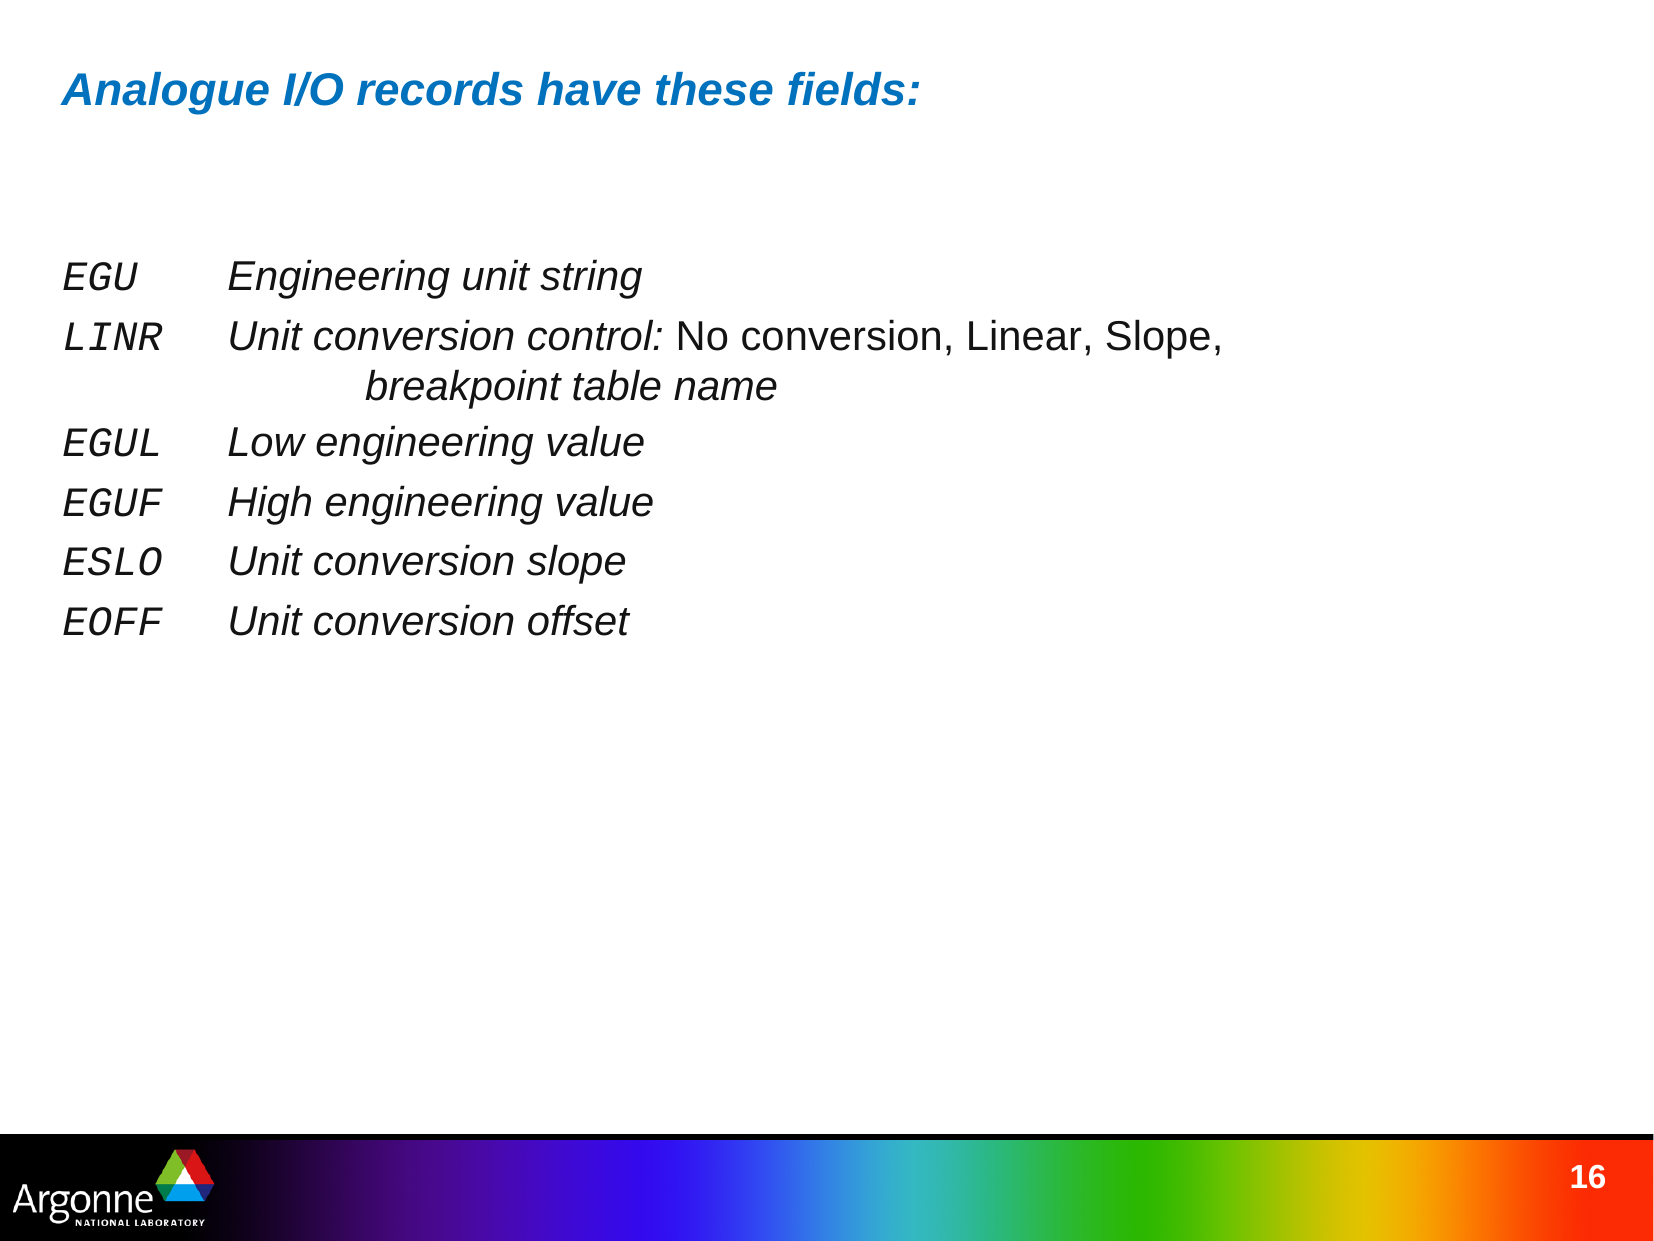

# Analogue I/O records have these fields:
EGU 	Engineering unit string
LINR	Unit conversion control: No conversion, Linear, Slope,
 breakpoint table name
EGUL	Low engineering value
EGUF	High engineering value
ESLO	Unit conversion slope
EOFF	Unit conversion offset
16